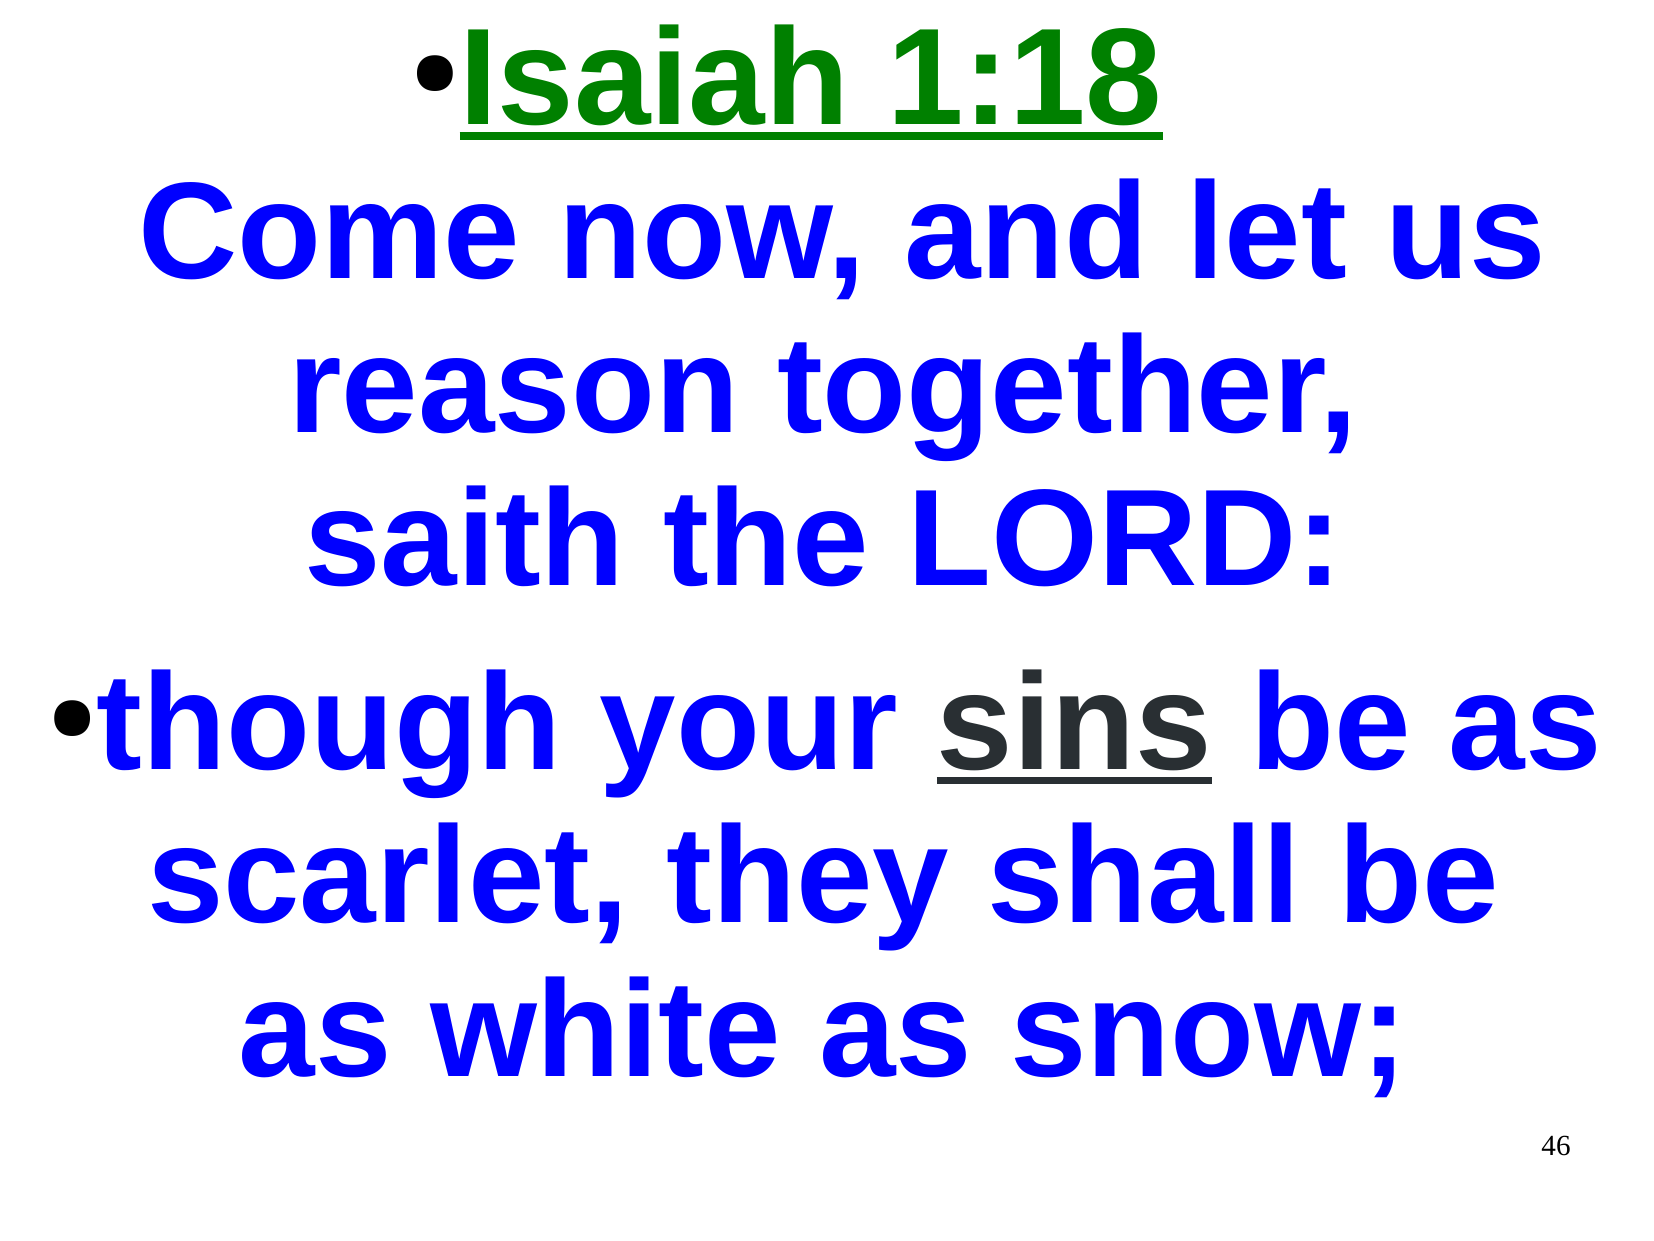

# Isaiah 1:18  Come now, and let us reason together, saith the LORD:
though your sins be as scarlet, they shall be
as white as snow;
46